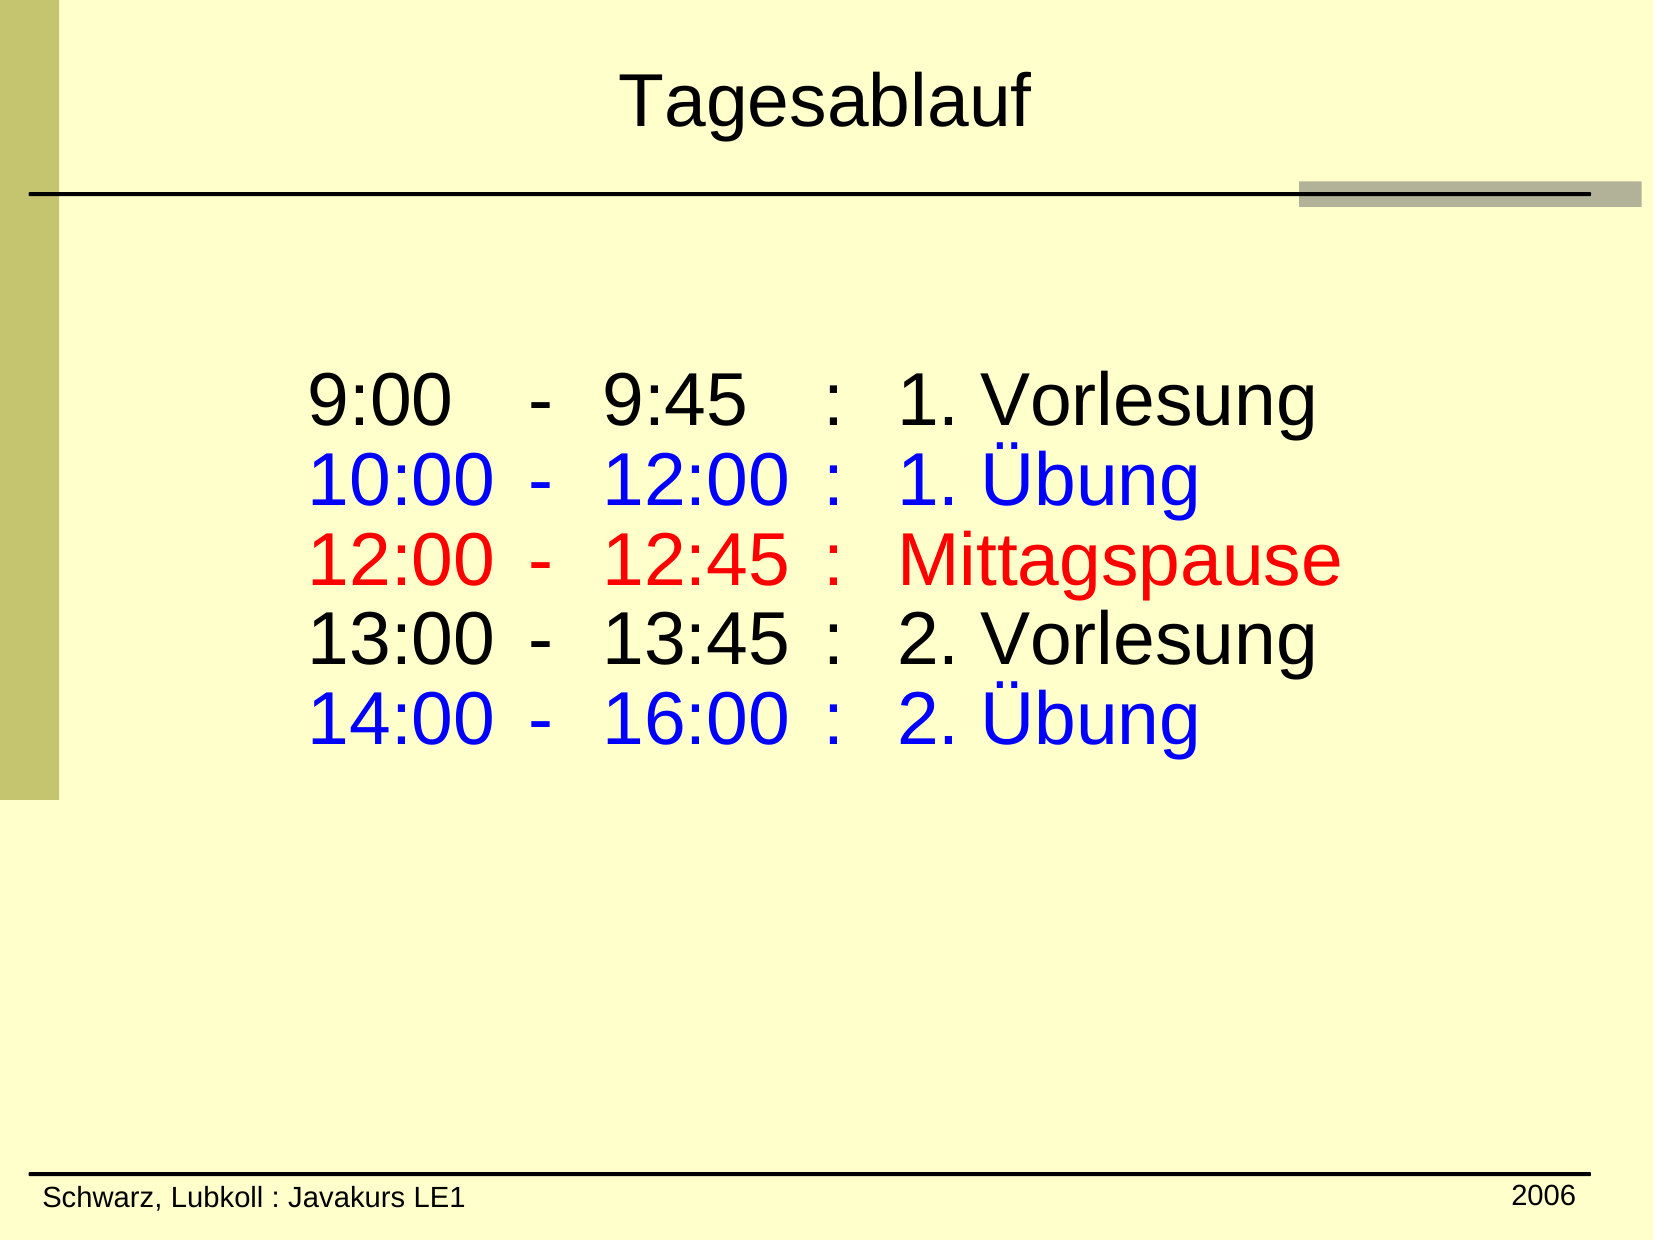

# Tagesablauf
9:00		-	9:45 	:	1. Vorlesung
10:00 	-	12:00 	:	1. Übung
12:00 	-	12:45 	:	Mittagspause
13:00 	-	13:45 	:	2. Vorlesung
14:00 	-	16:00 	:	2. Übung